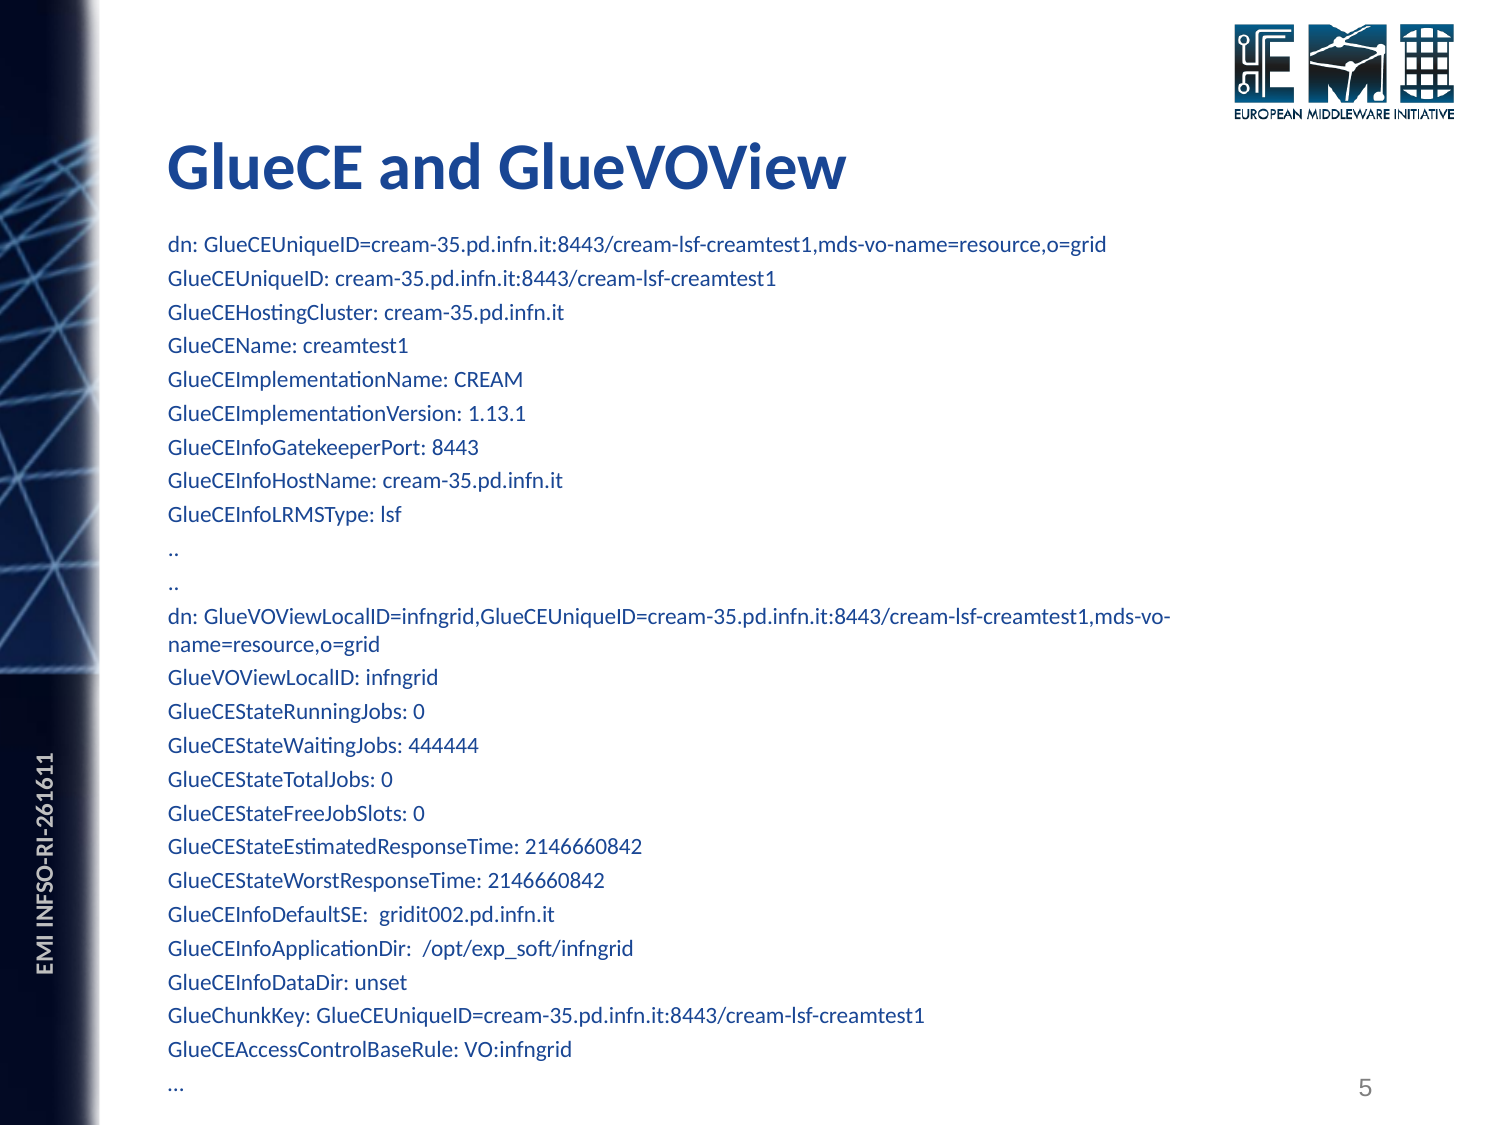

GlueCE and GlueVOView
# dn: GlueCEUniqueID=cream-35.pd.infn.it:8443/cream-lsf-creamtest1,mds-vo-name=resource,o=grid
GlueCEUniqueID: cream-35.pd.infn.it:8443/cream-lsf-creamtest1
GlueCEHostingCluster: cream-35.pd.infn.it
GlueCEName: creamtest1
GlueCEImplementationName: CREAM
GlueCEImplementationVersion: 1.13.1
GlueCEInfoGatekeeperPort: 8443
GlueCEInfoHostName: cream-35.pd.infn.it
GlueCEInfoLRMSType: lsf
..
..
dn: GlueVOViewLocalID=infngrid,GlueCEUniqueID=cream-35.pd.infn.it:8443/cream-lsf-creamtest1,mds-vo-name=resource,o=grid
GlueVOViewLocalID: infngrid
GlueCEStateRunningJobs: 0
GlueCEStateWaitingJobs: 444444
GlueCEStateTotalJobs: 0
GlueCEStateFreeJobSlots: 0
GlueCEStateEstimatedResponseTime: 2146660842
GlueCEStateWorstResponseTime: 2146660842
GlueCEInfoDefaultSE: gridit002.pd.infn.it
GlueCEInfoApplicationDir: /opt/exp_soft/infngrid
GlueCEInfoDataDir: unset
GlueChunkKey: GlueCEUniqueID=cream-35.pd.infn.it:8443/cream-lsf-creamtest1
GlueCEAccessControlBaseRule: VO:infngrid
…